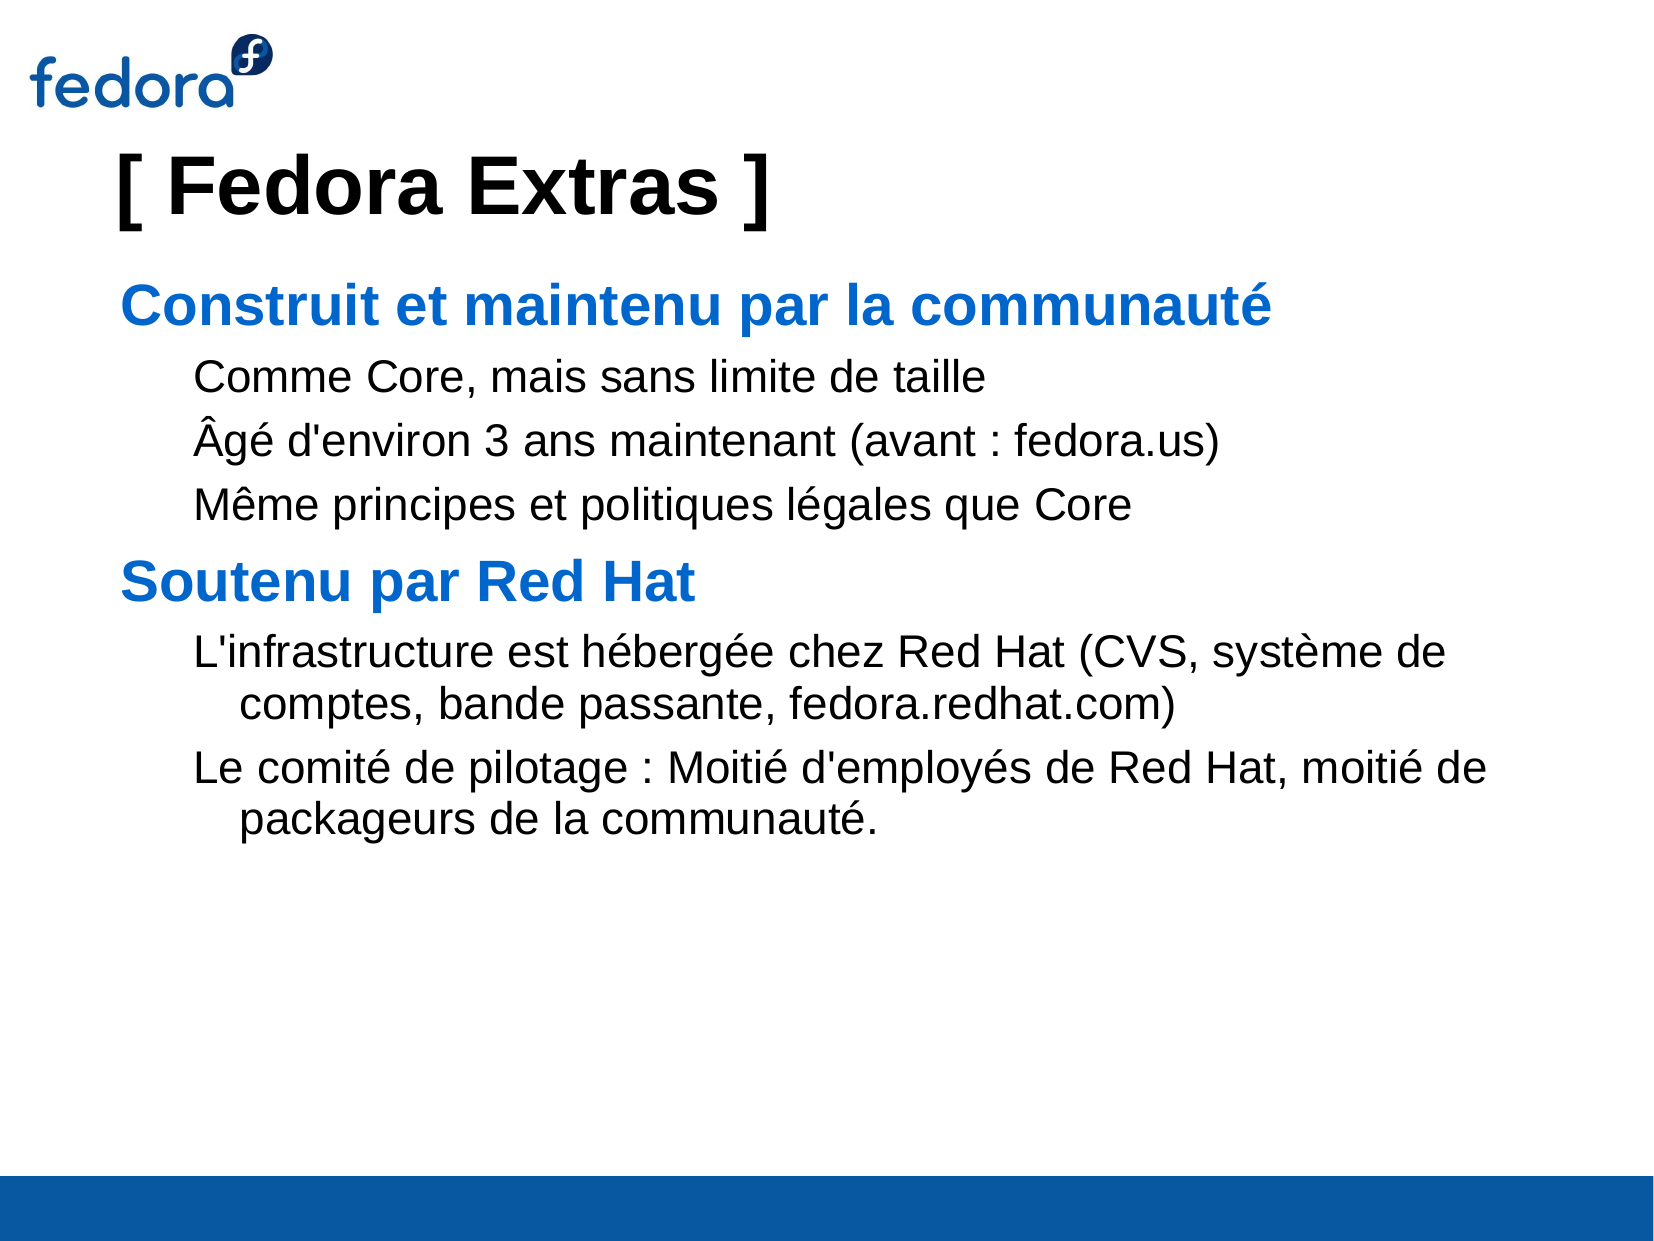

# [ Fedora Extras ]
Construit et maintenu par la communauté
Comme Core, mais sans limite de taille
Âgé d'environ 3 ans maintenant (avant : fedora.us)
Même principes et politiques légales que Core
Soutenu par Red Hat
L'infrastructure est hébergée chez Red Hat (CVS, système de comptes, bande passante, fedora.redhat.com)
Le comité de pilotage : Moitié d'employés de Red Hat, moitié de packageurs de la communauté.